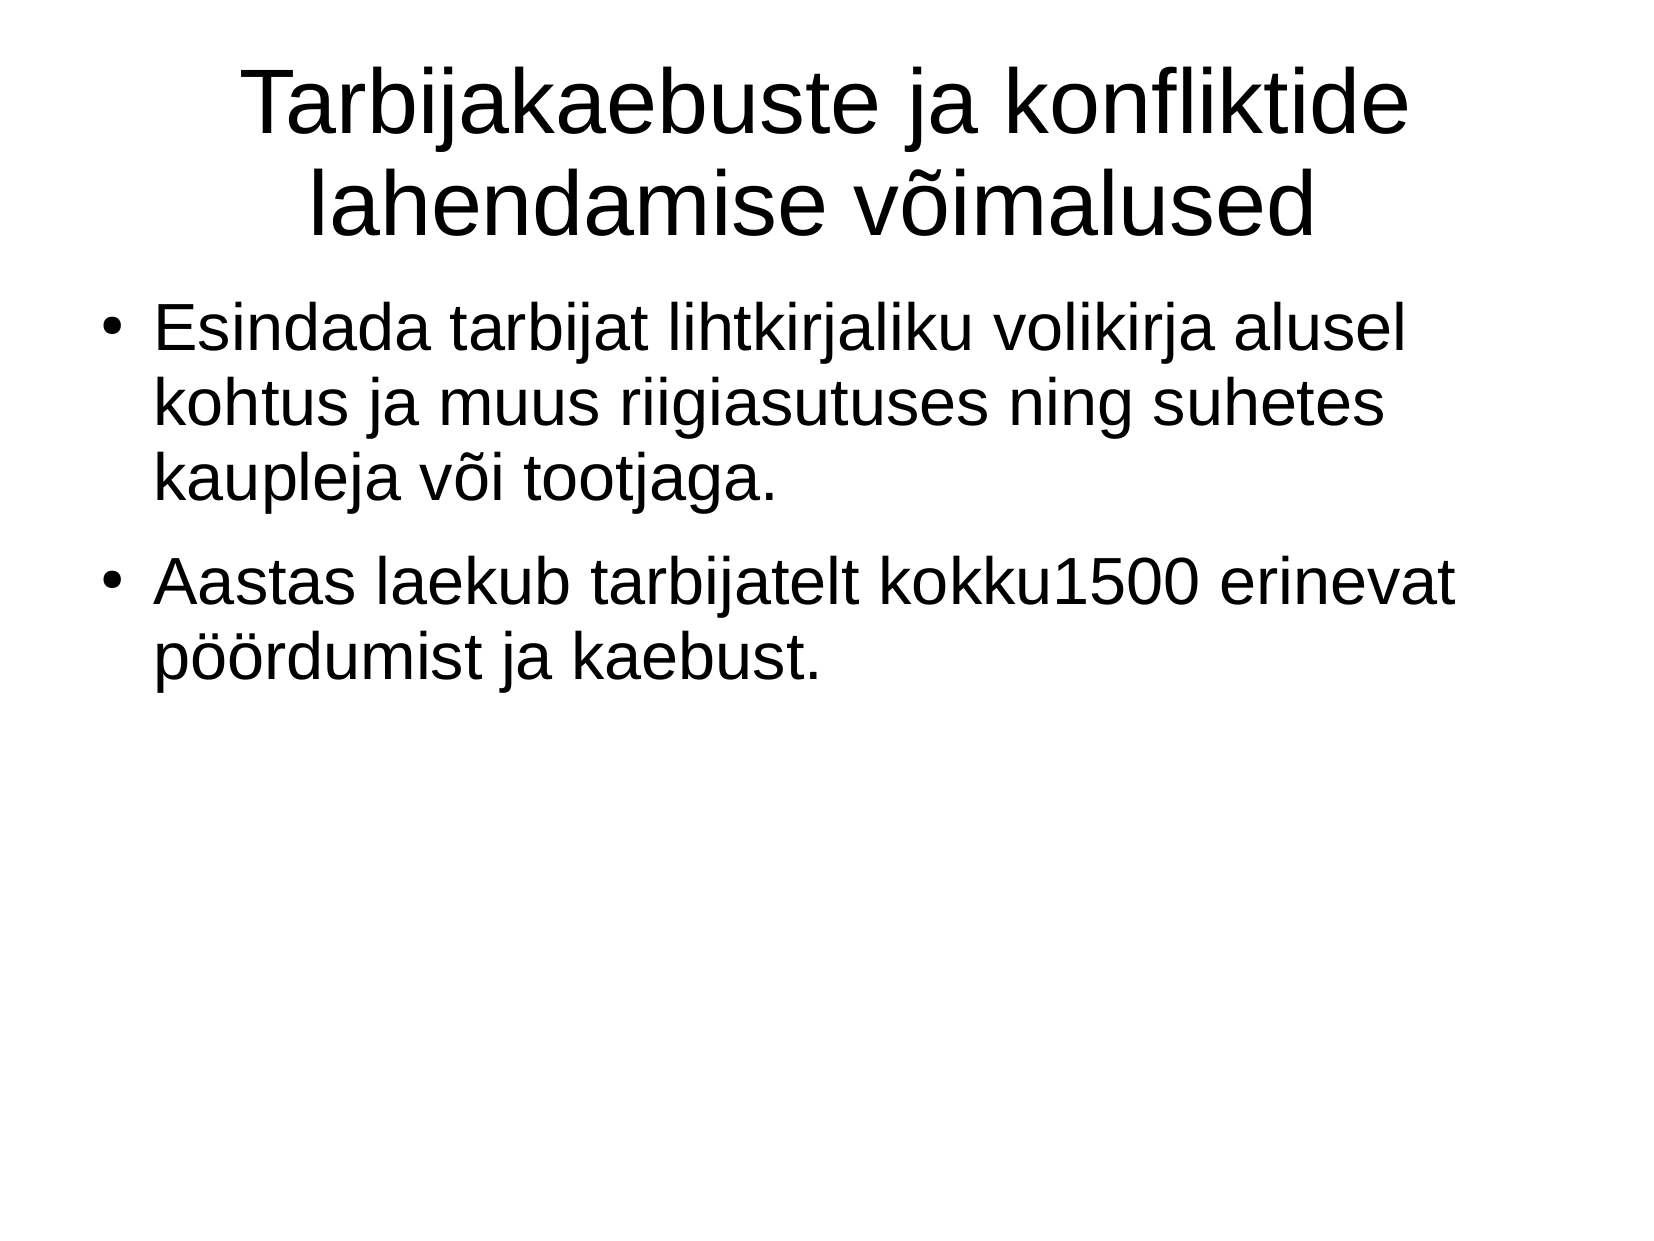

# Tarbijakaebuste ja konfliktide lahendamise võimalused
Esindada tarbijat lihtkirjaliku volikirja alusel kohtus ja muus riigiasutuses ning suhetes kaupleja või tootjaga.
Aastas laekub tarbijatelt kokku1500 erinevat pöördumist ja kaebust.